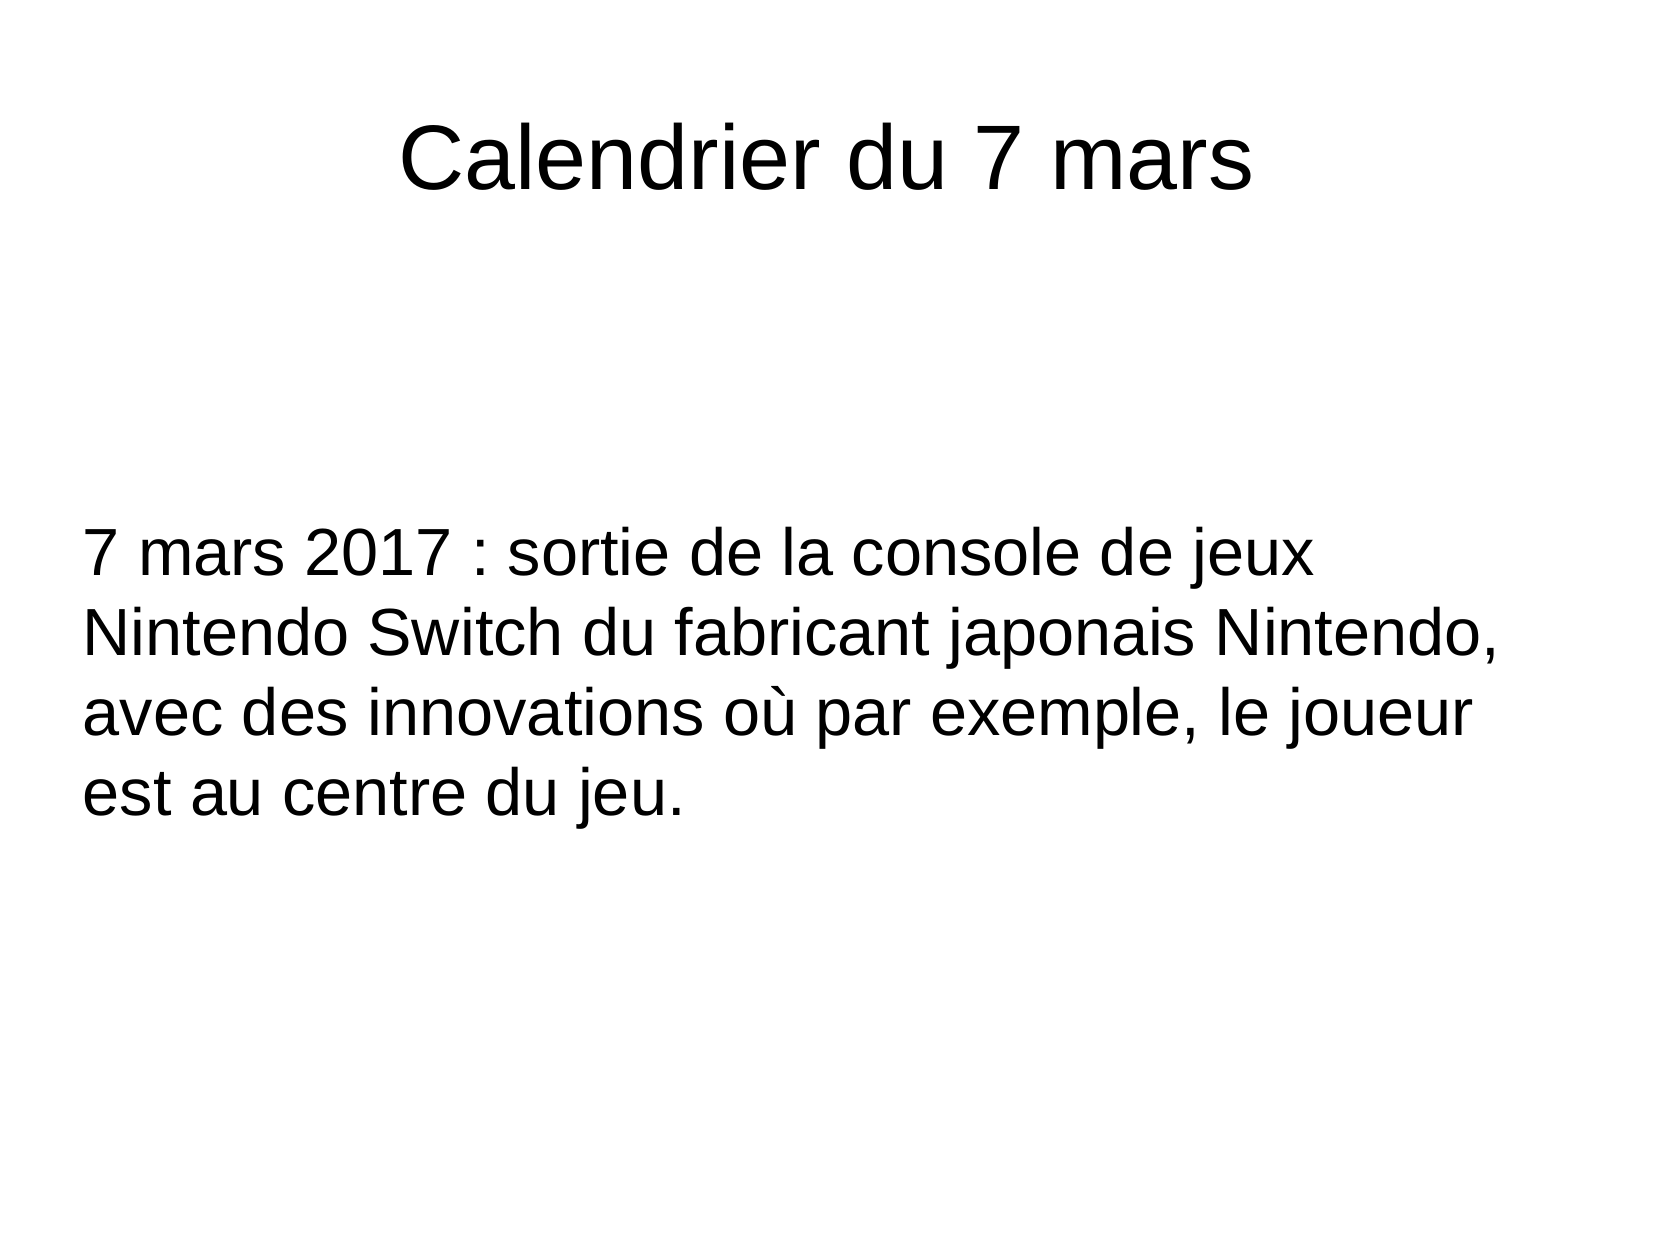

# Calendrier du 7 mars
7 mars 2017 : sortie de la console de jeux Nintendo Switch du fabricant japonais Nintendo, avec des innovations où par exemple, le joueur est au centre du jeu.